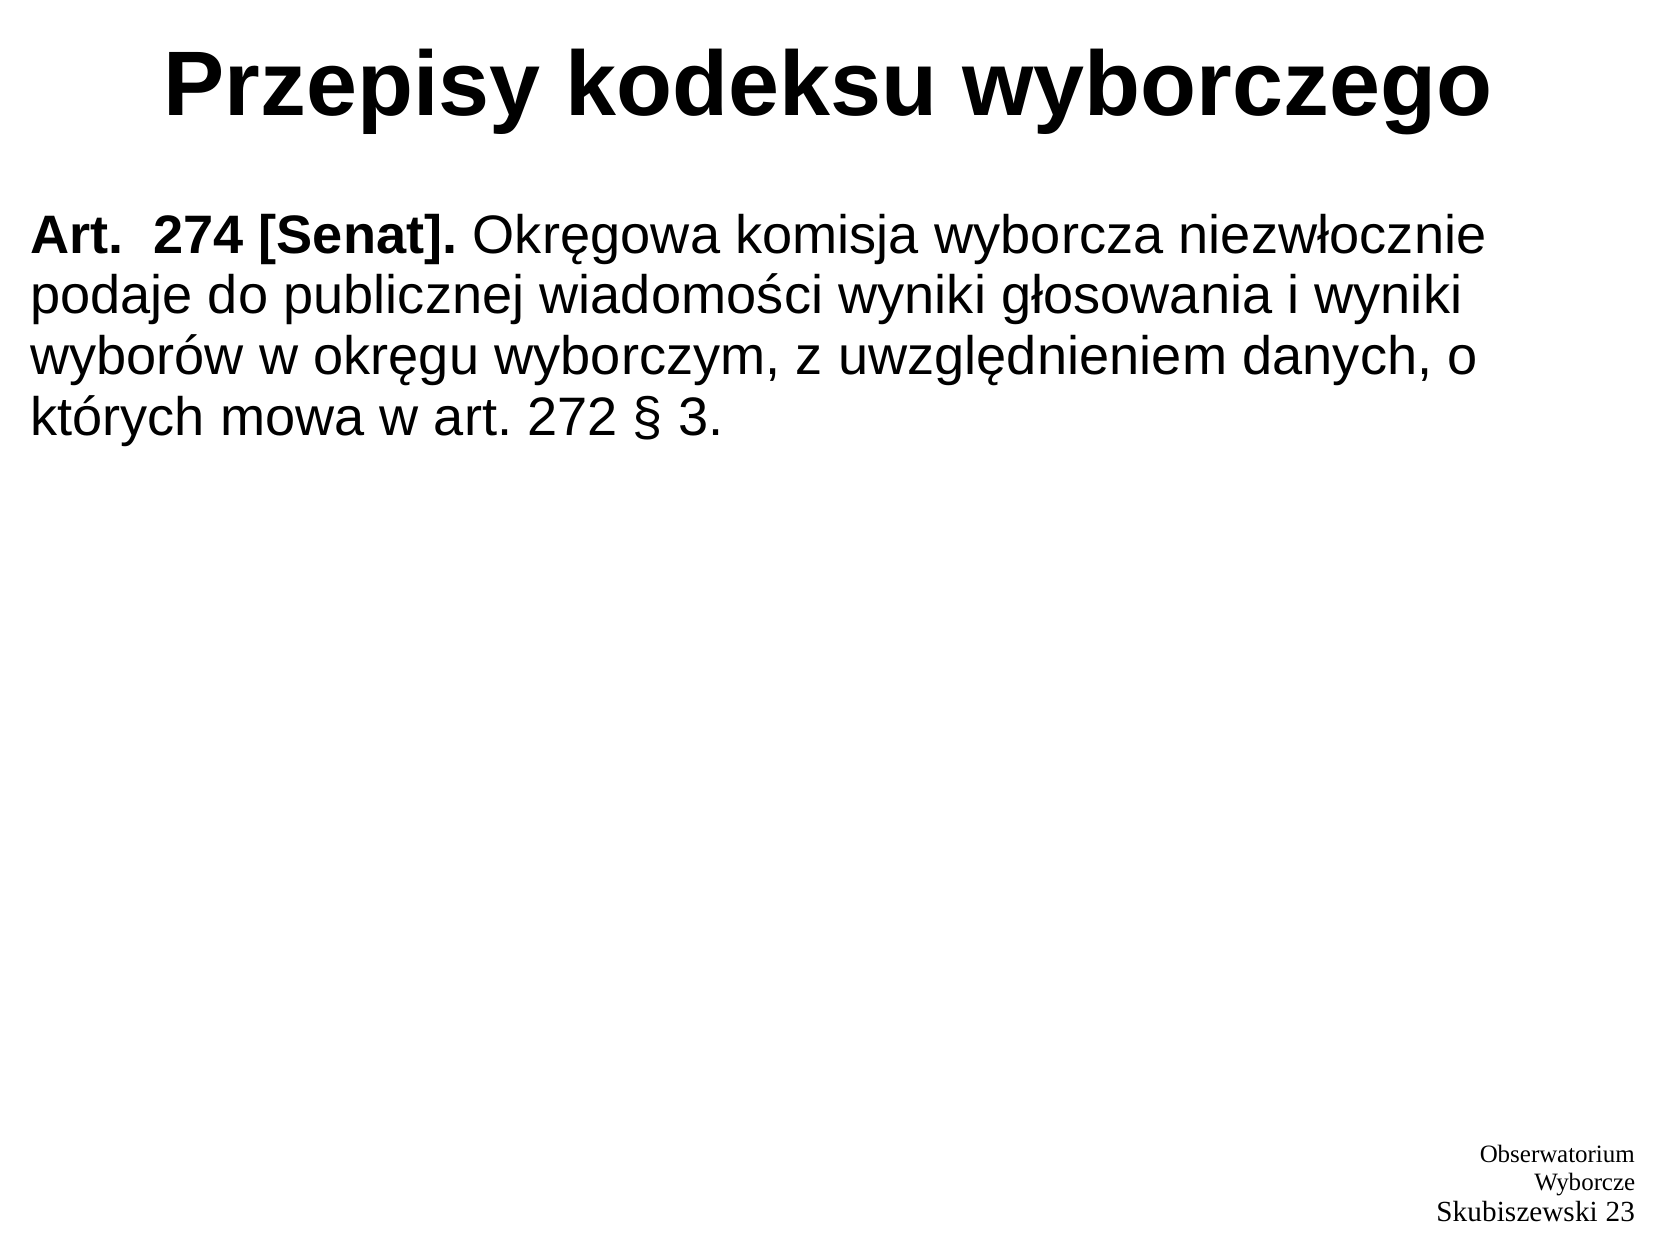

# Przepisy kodeksu wyborczego
Art. 274 [Senat]. Okręgowa komisja wyborcza niezwłocznie podaje do publicznej wiadomości wyniki głosowania i wyniki wyborów w okręgu wyborczym, z uwzględnieniem danych, o których mowa w art. 272 § 3.
23